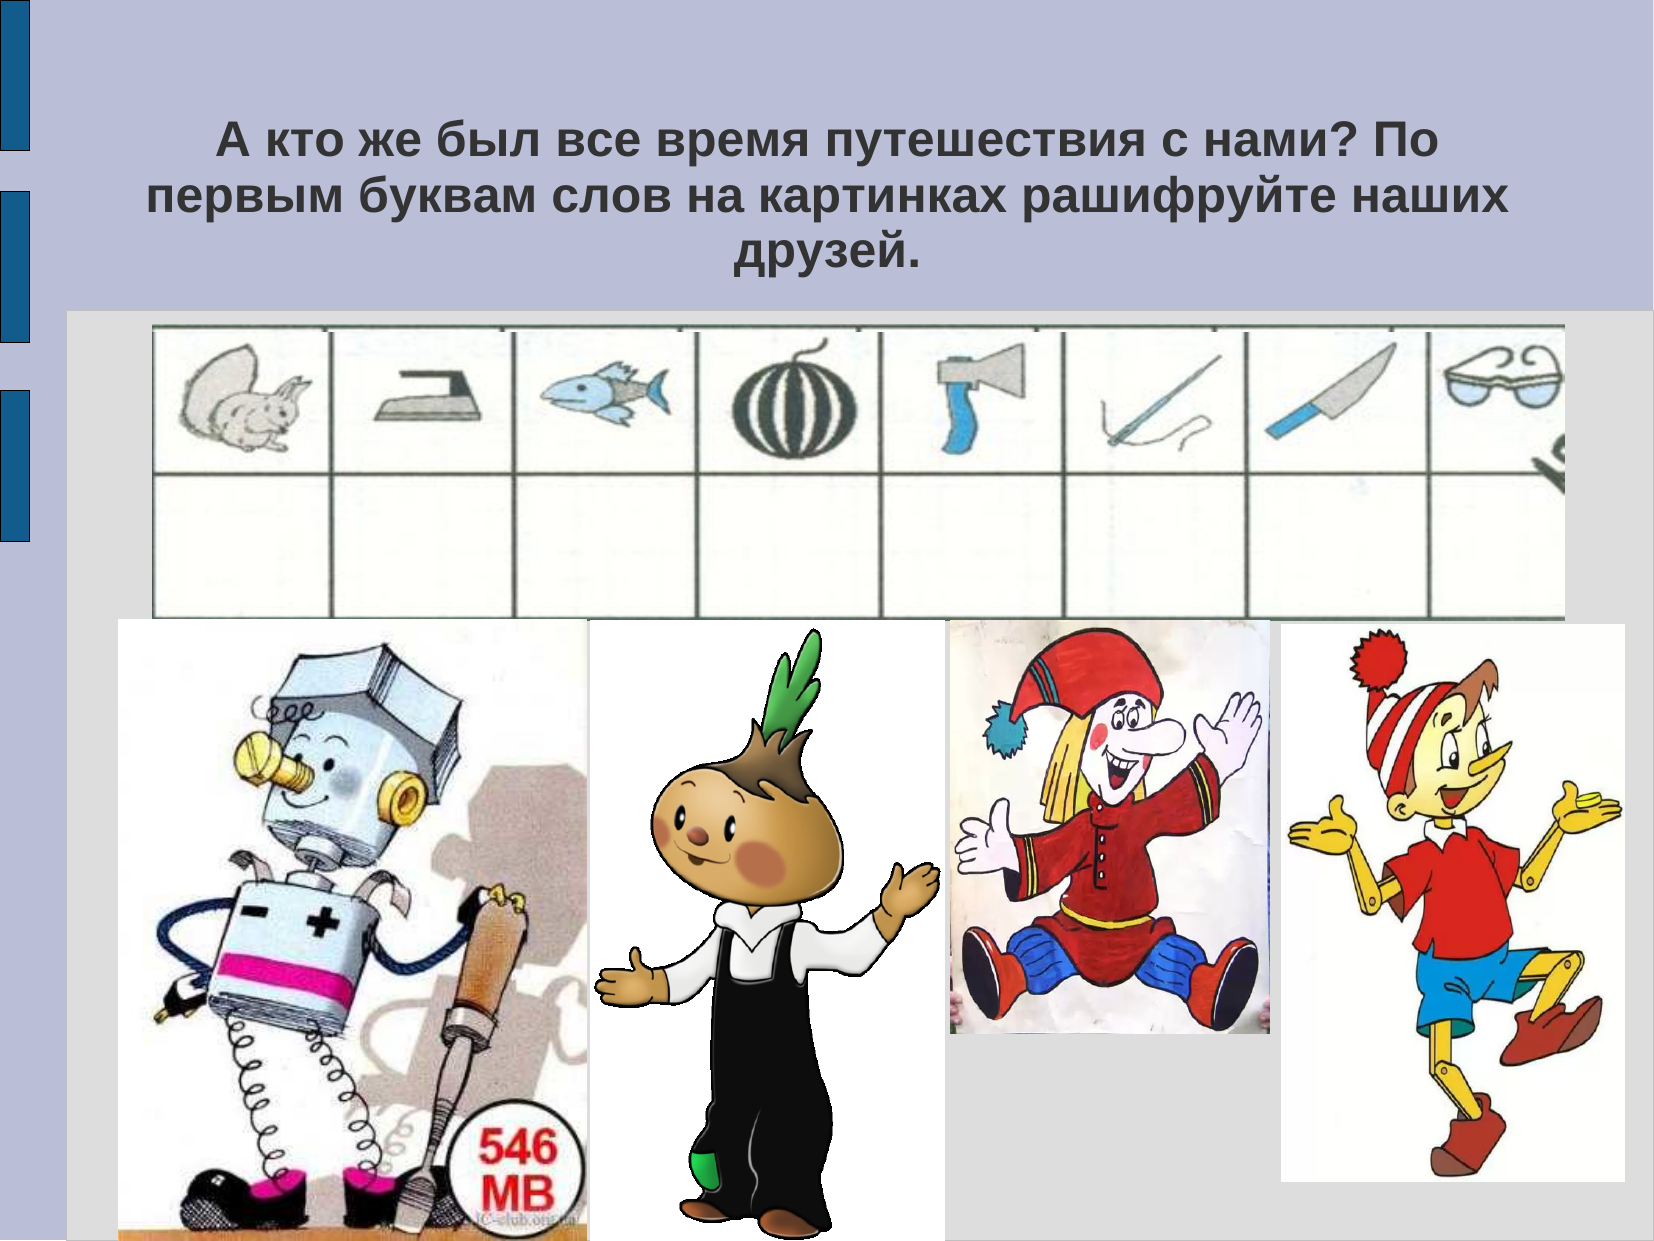

# А кто же был все время путешествия с нами? По первым буквам слов на картинках рашифруйте наших друзей.